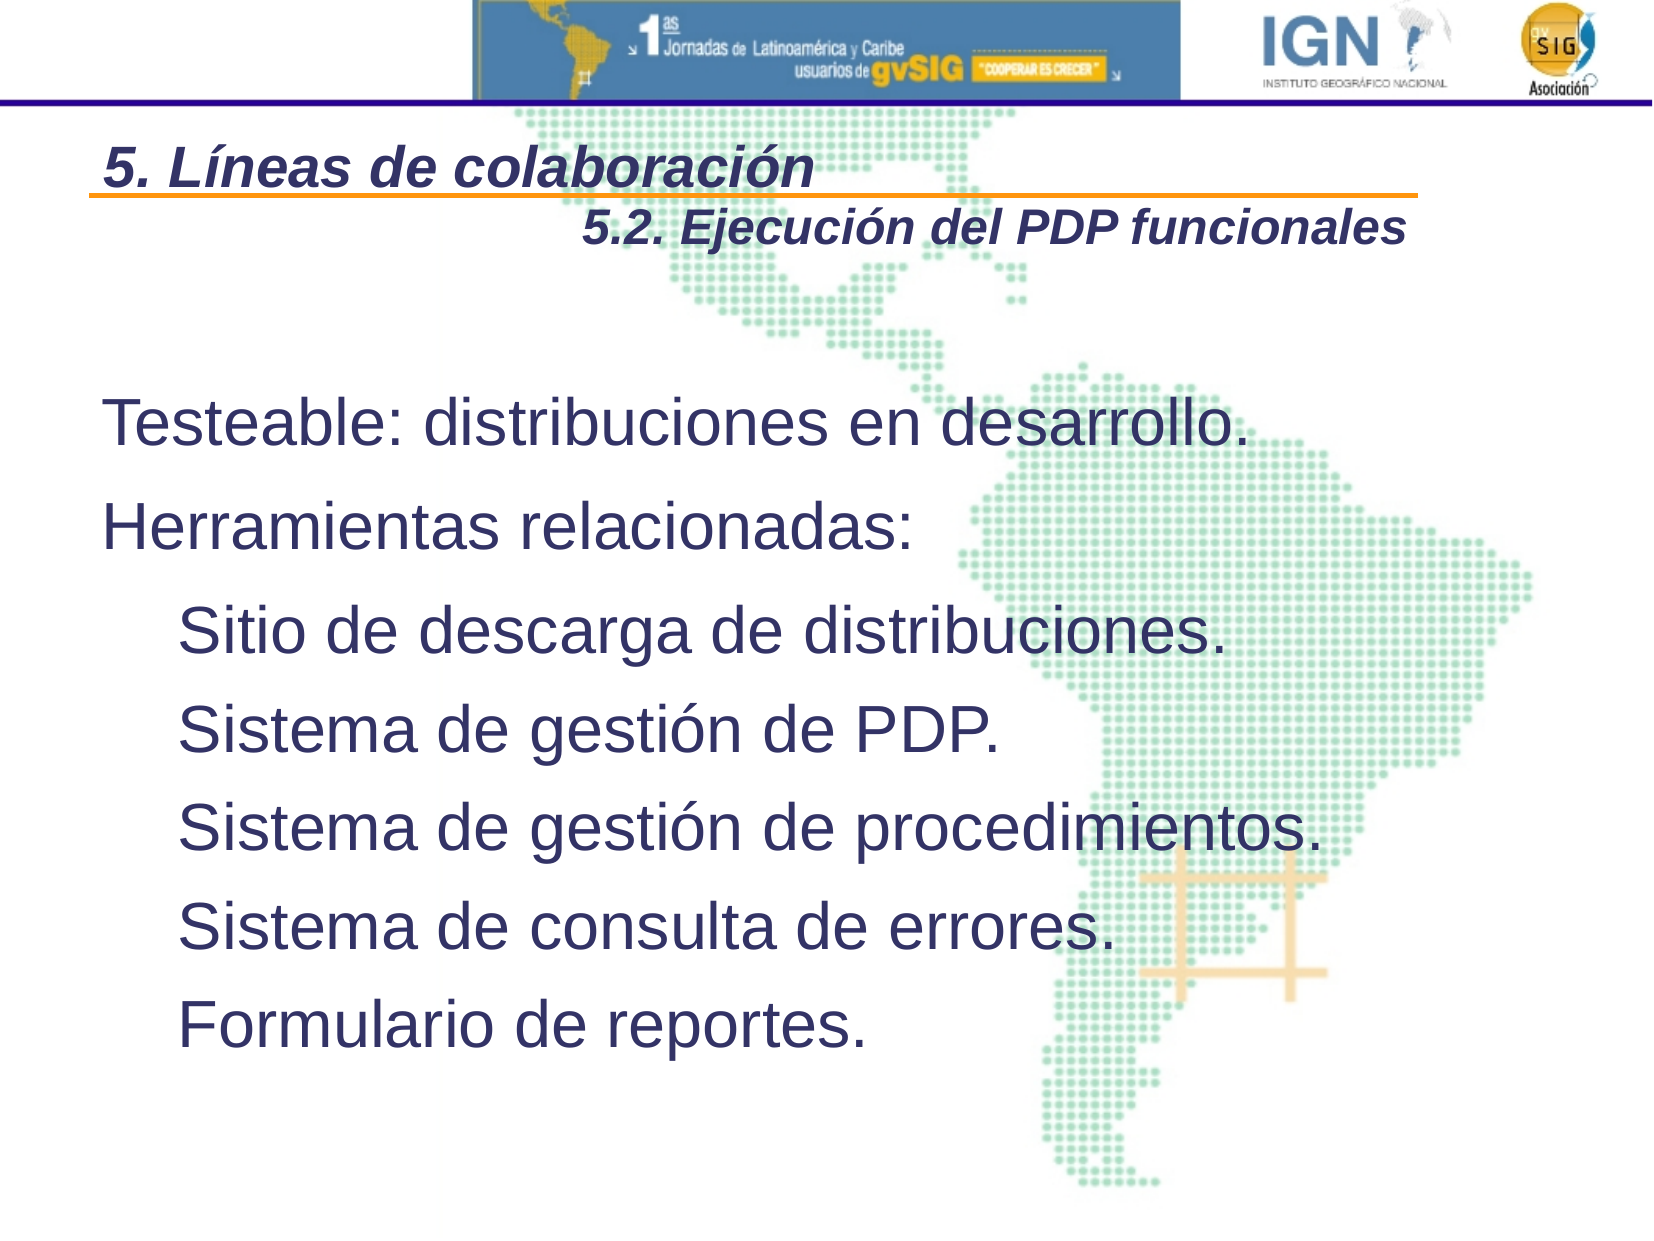

5. Líneas de colaboración
5.2. Ejecución del PDP funcionales
# Testeable: distribuciones en desarrollo.
Herramientas relacionadas:
Sitio de descarga de distribuciones.
Sistema de gestión de PDP.
Sistema de gestión de procedimientos.
Sistema de consulta de errores.
Formulario de reportes.